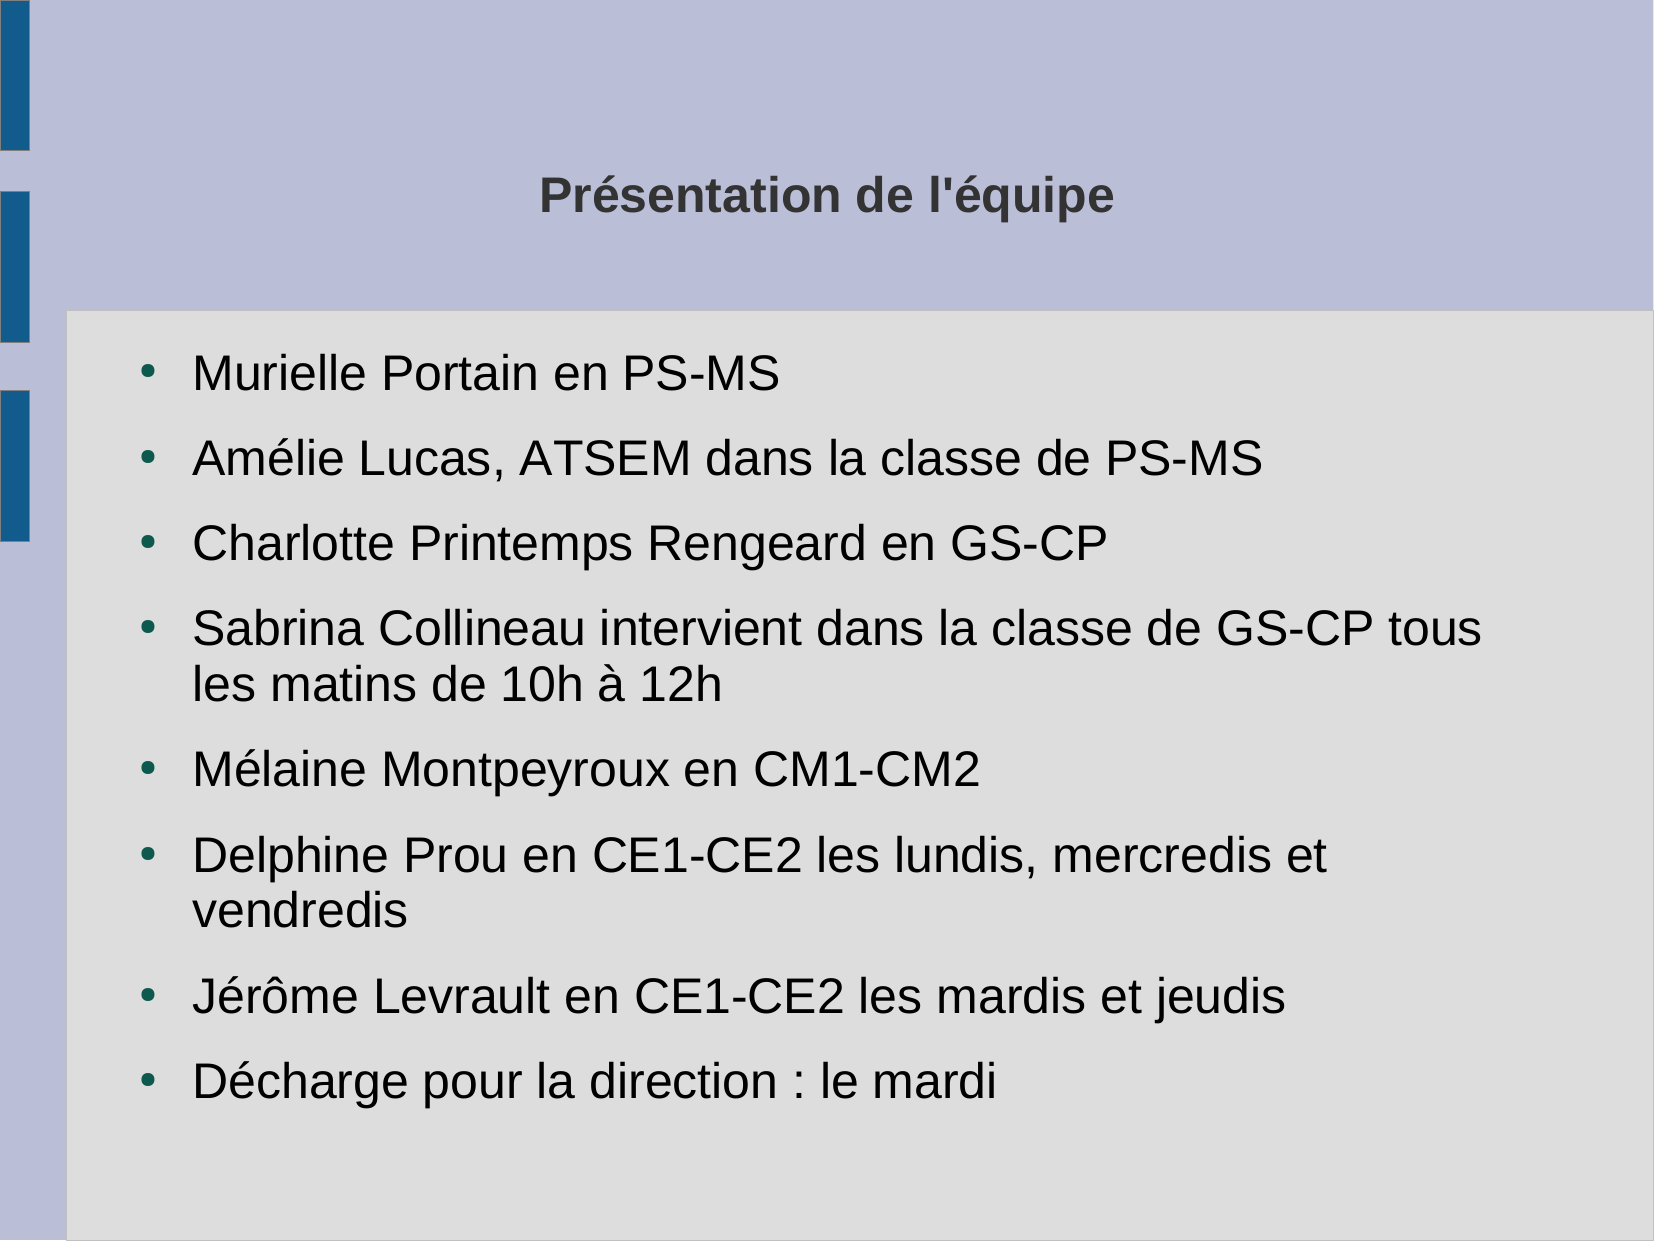

# Présentation de l'équipe
Murielle Portain en PS-MS
Amélie Lucas, ATSEM dans la classe de PS-MS
Charlotte Printemps Rengeard en GS-CP
Sabrina Collineau intervient dans la classe de GS-CP tous les matins de 10h à 12h
Mélaine Montpeyroux en CM1-CM2
Delphine Prou en CE1-CE2 les lundis, mercredis et vendredis
Jérôme Levrault en CE1-CE2 les mardis et jeudis
Décharge pour la direction : le mardi